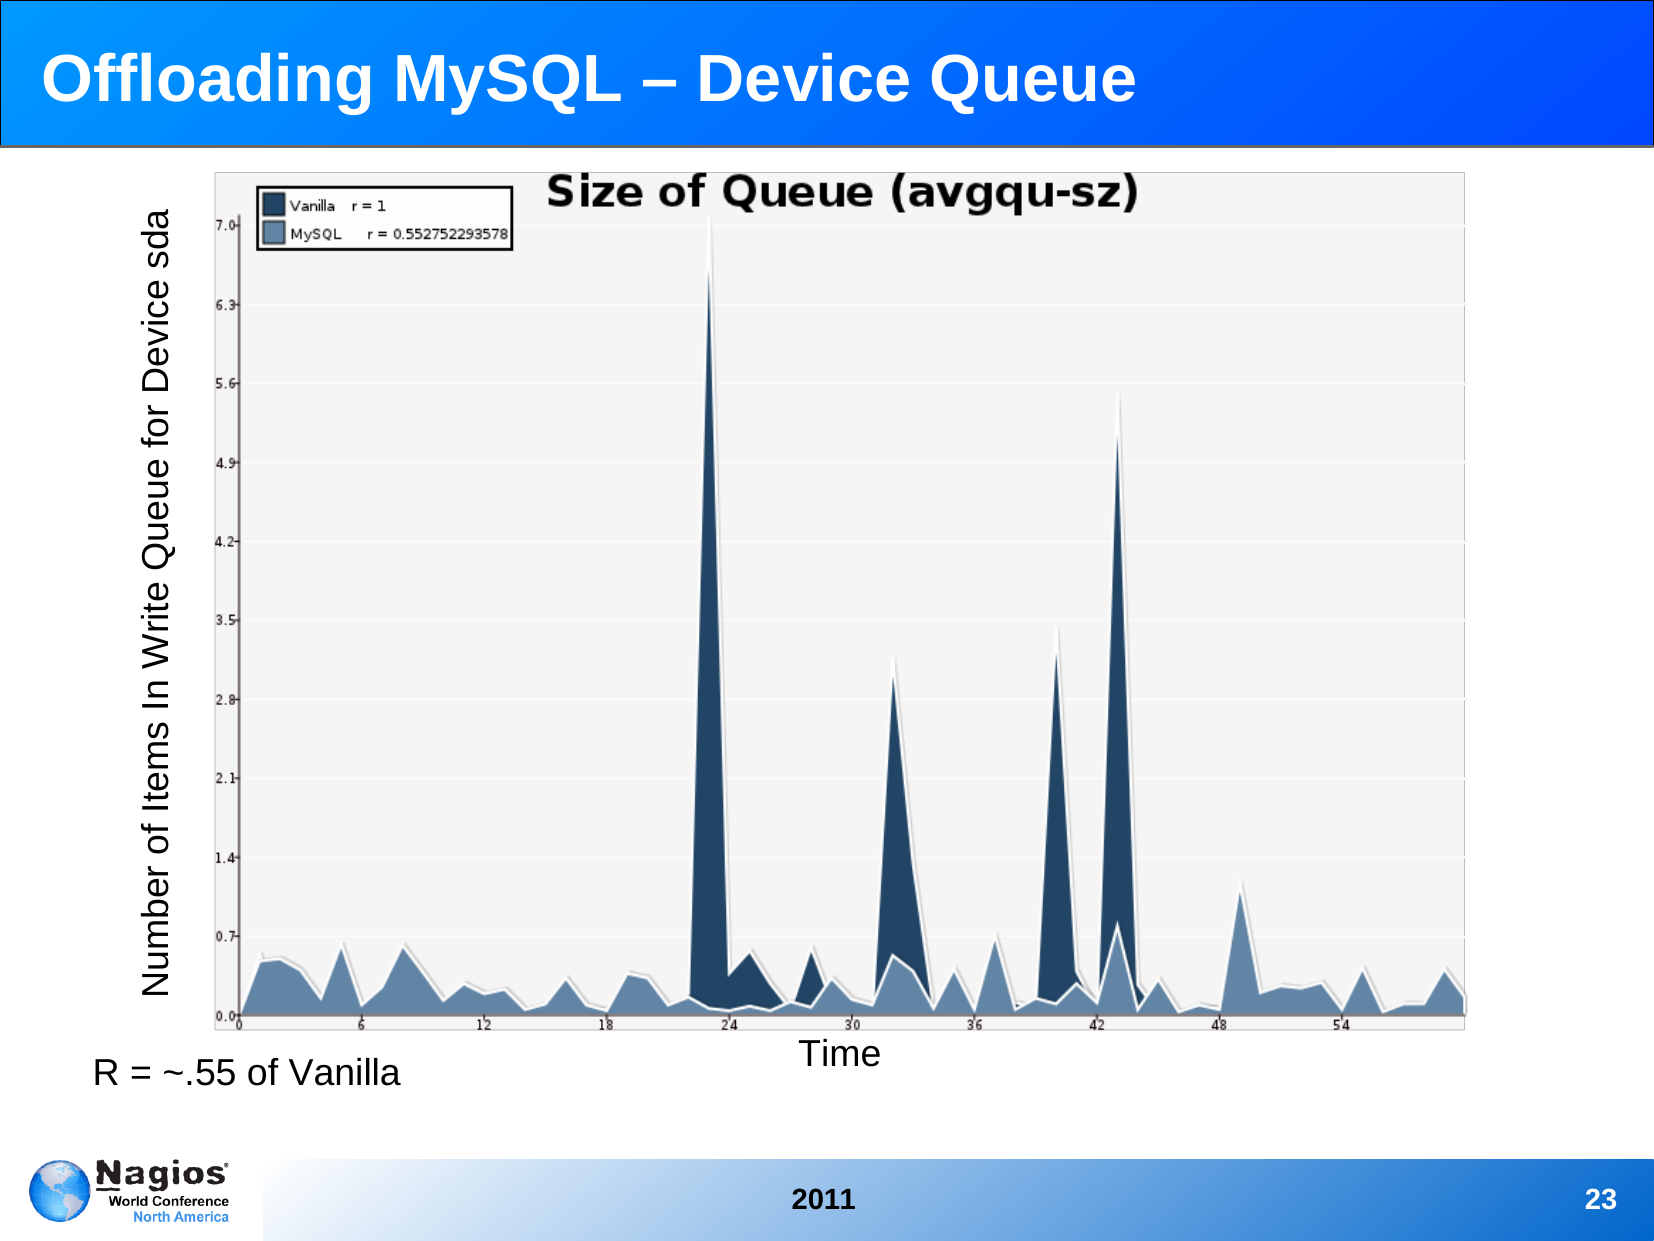

# Offloading MySQL – Device Queue
Number of Items In Write Queue for Device sda
Time
R = ~.55 of Vanilla
2011
23